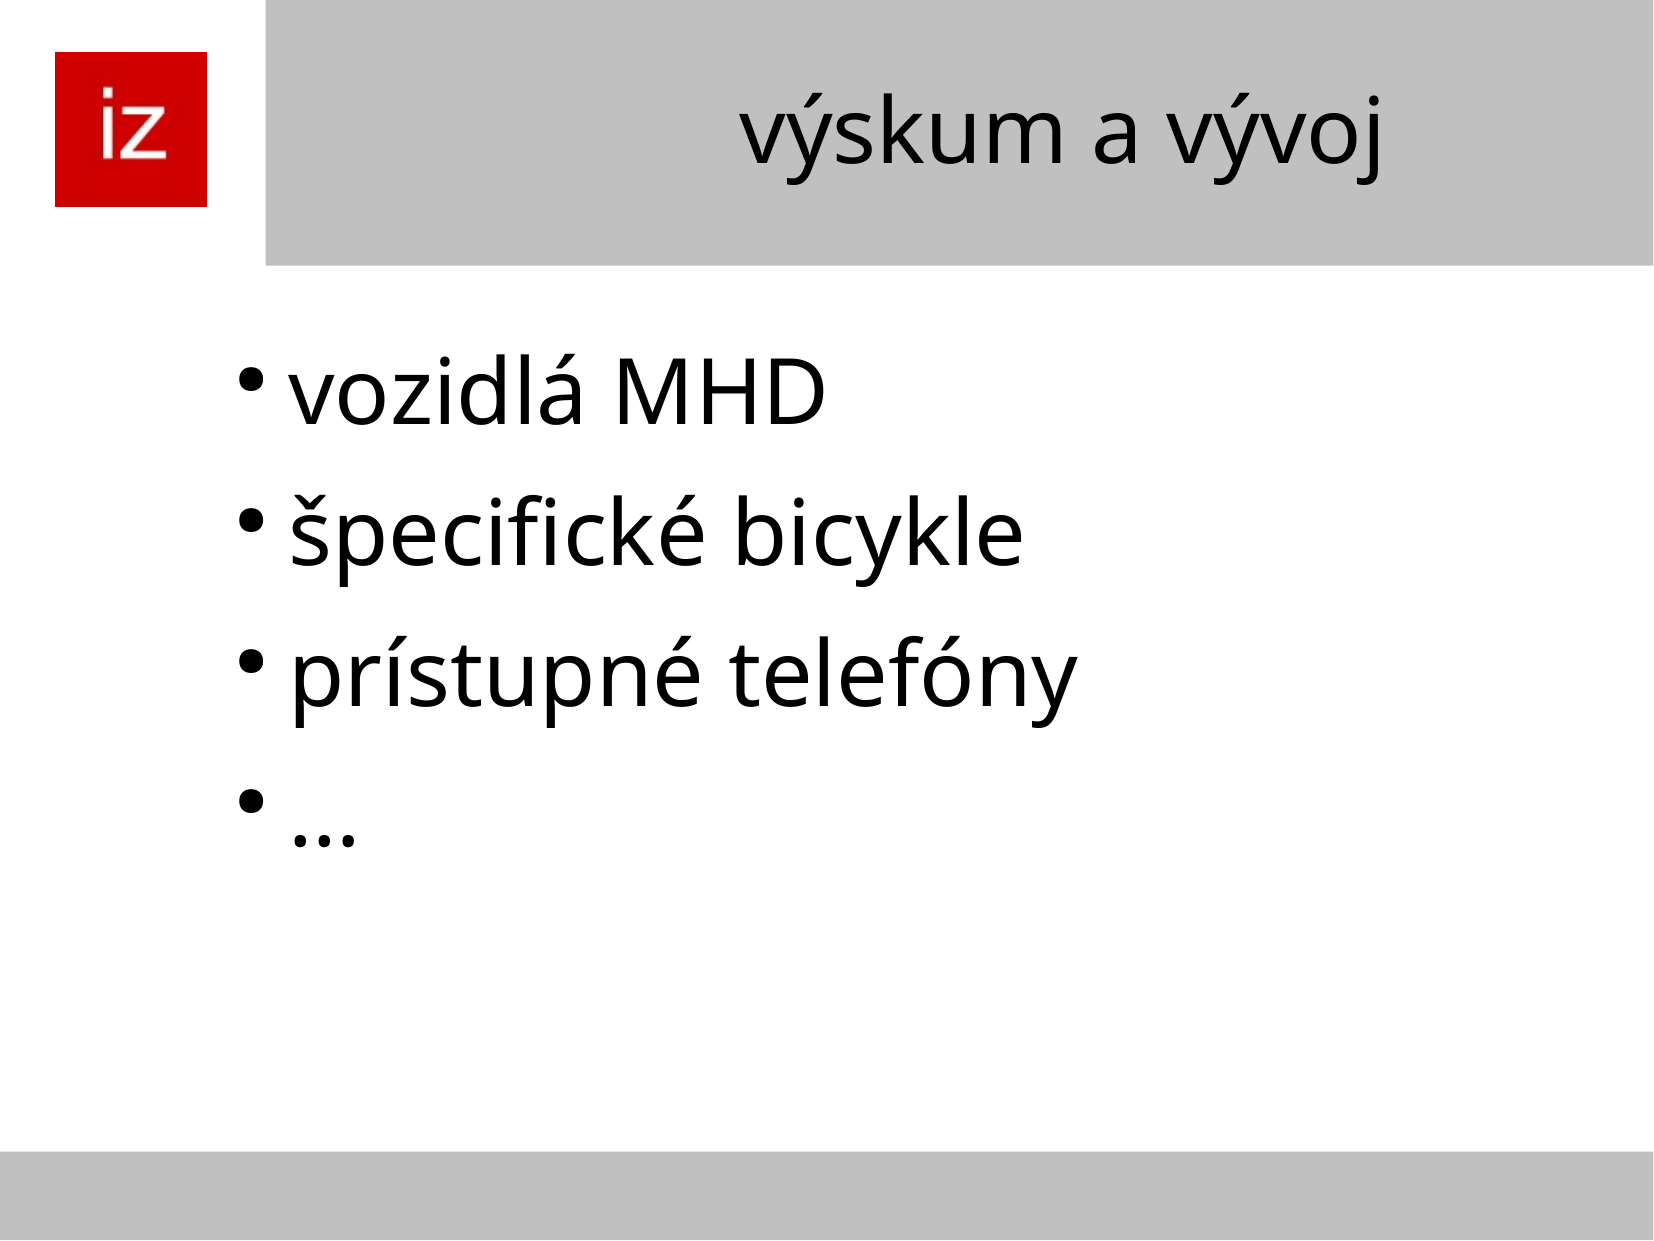

# výskum a vývoj
vozidlá MHD
špecifické bicykle
prístupné telefóny
…